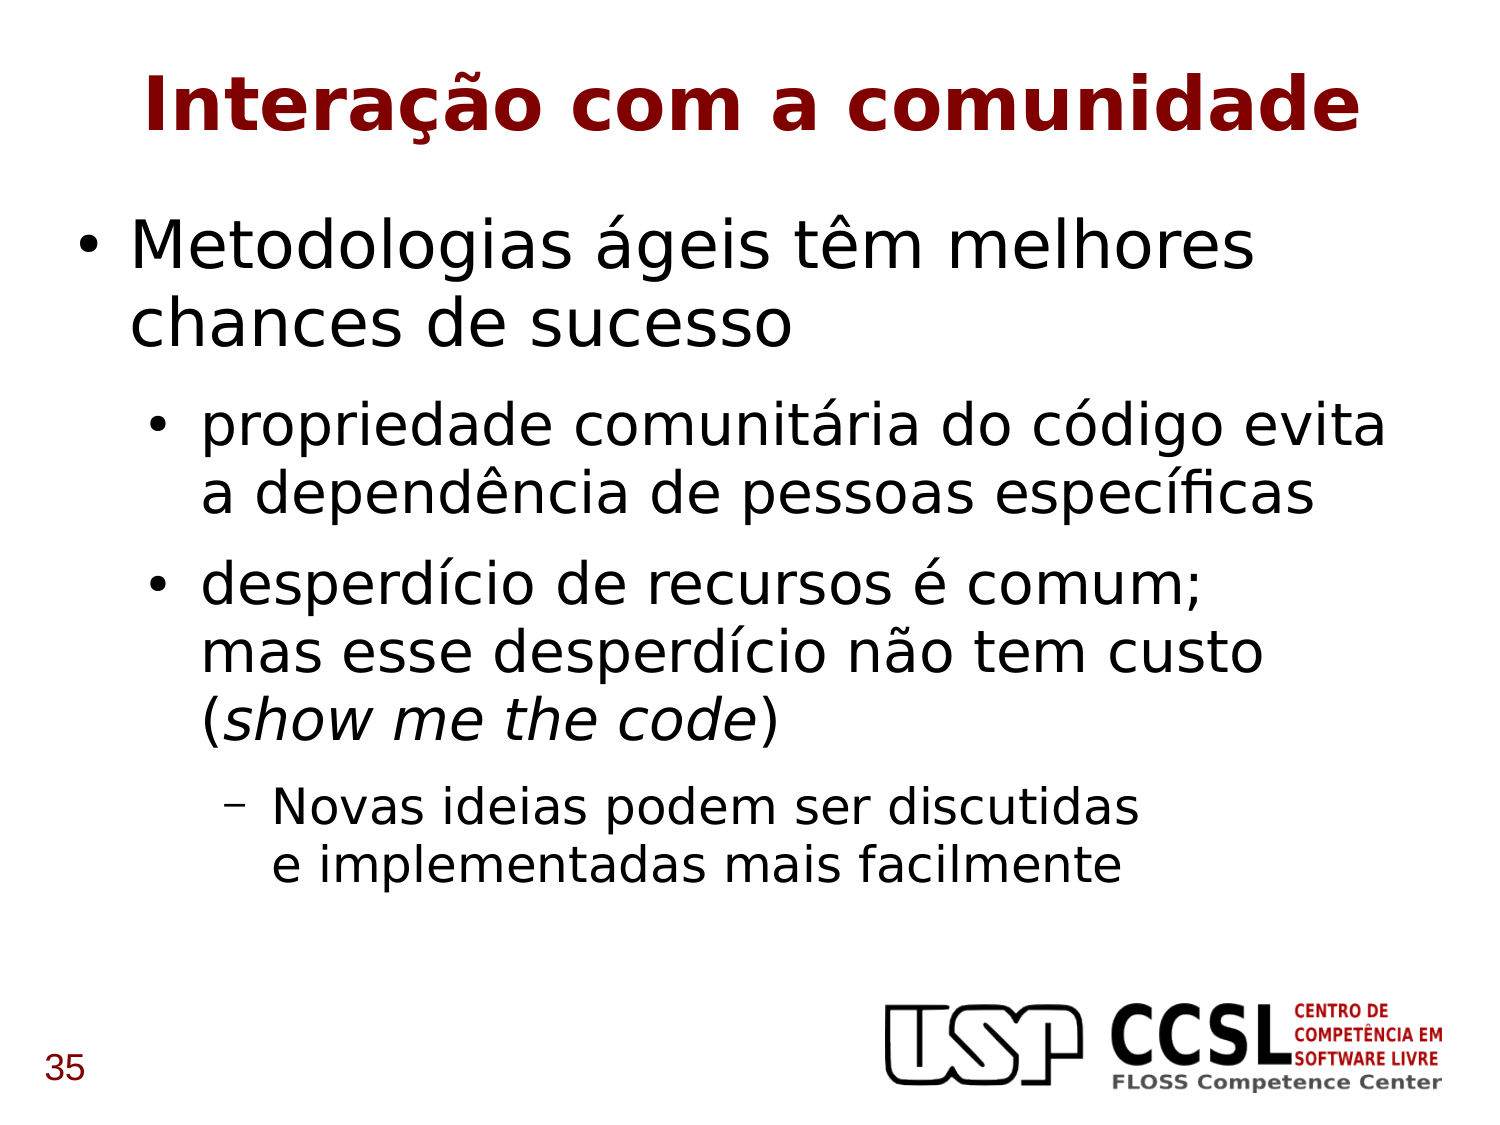

# Interação com a comunidade
Metodologias ágeis têm melhores chances de sucesso
propriedade comunitária do código evita
a dependência de pessoas específicas
desperdício de recursos é comum;
mas esse desperdício não tem custo
(show me the code)
Novas ideias podem ser discutidas
e implementadas mais facilmente